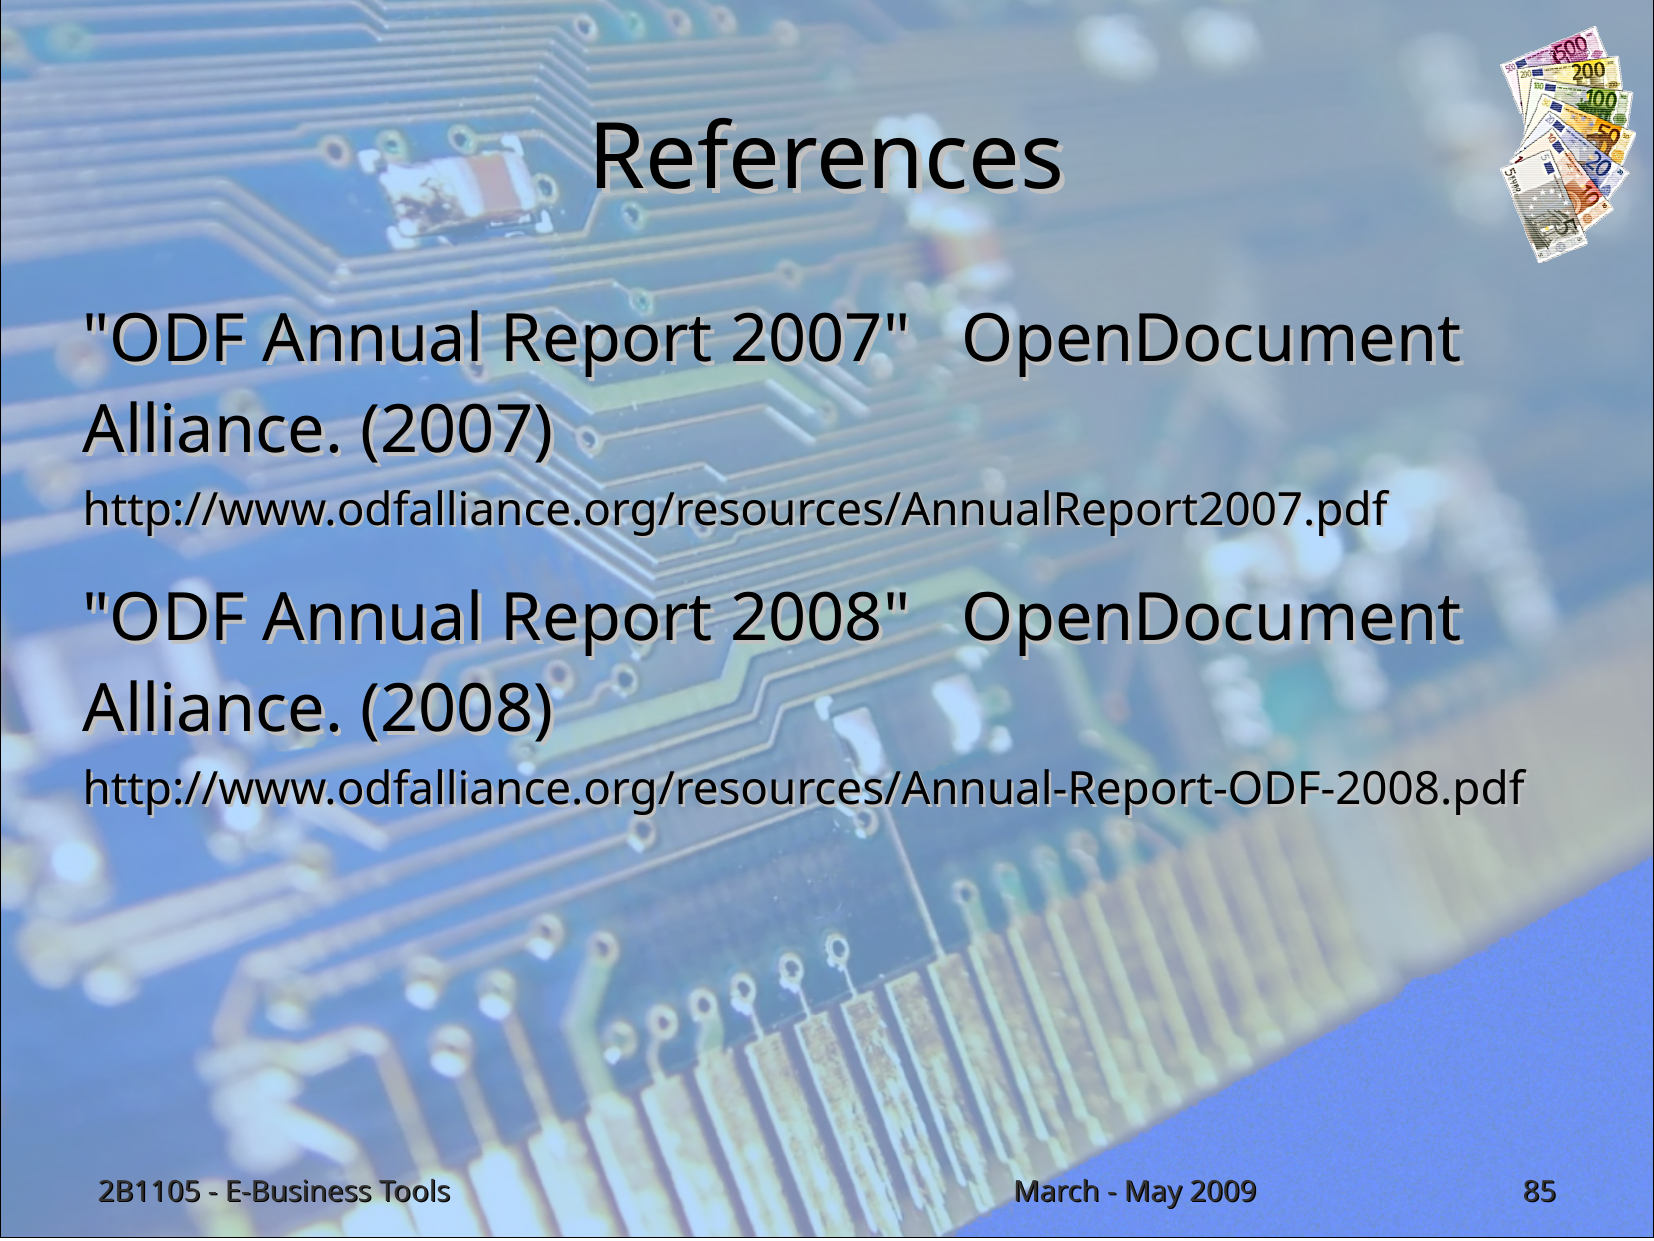

# References
"ODF Annual Report 2007" OpenDocument Alliance. (2007)
http://www.odfalliance.org/resources/AnnualReport2007.pdf
"ODF Annual Report 2008" OpenDocument Alliance. (2008)
http://www.odfalliance.org/resources/Annual-Report-ODF-2008.pdf